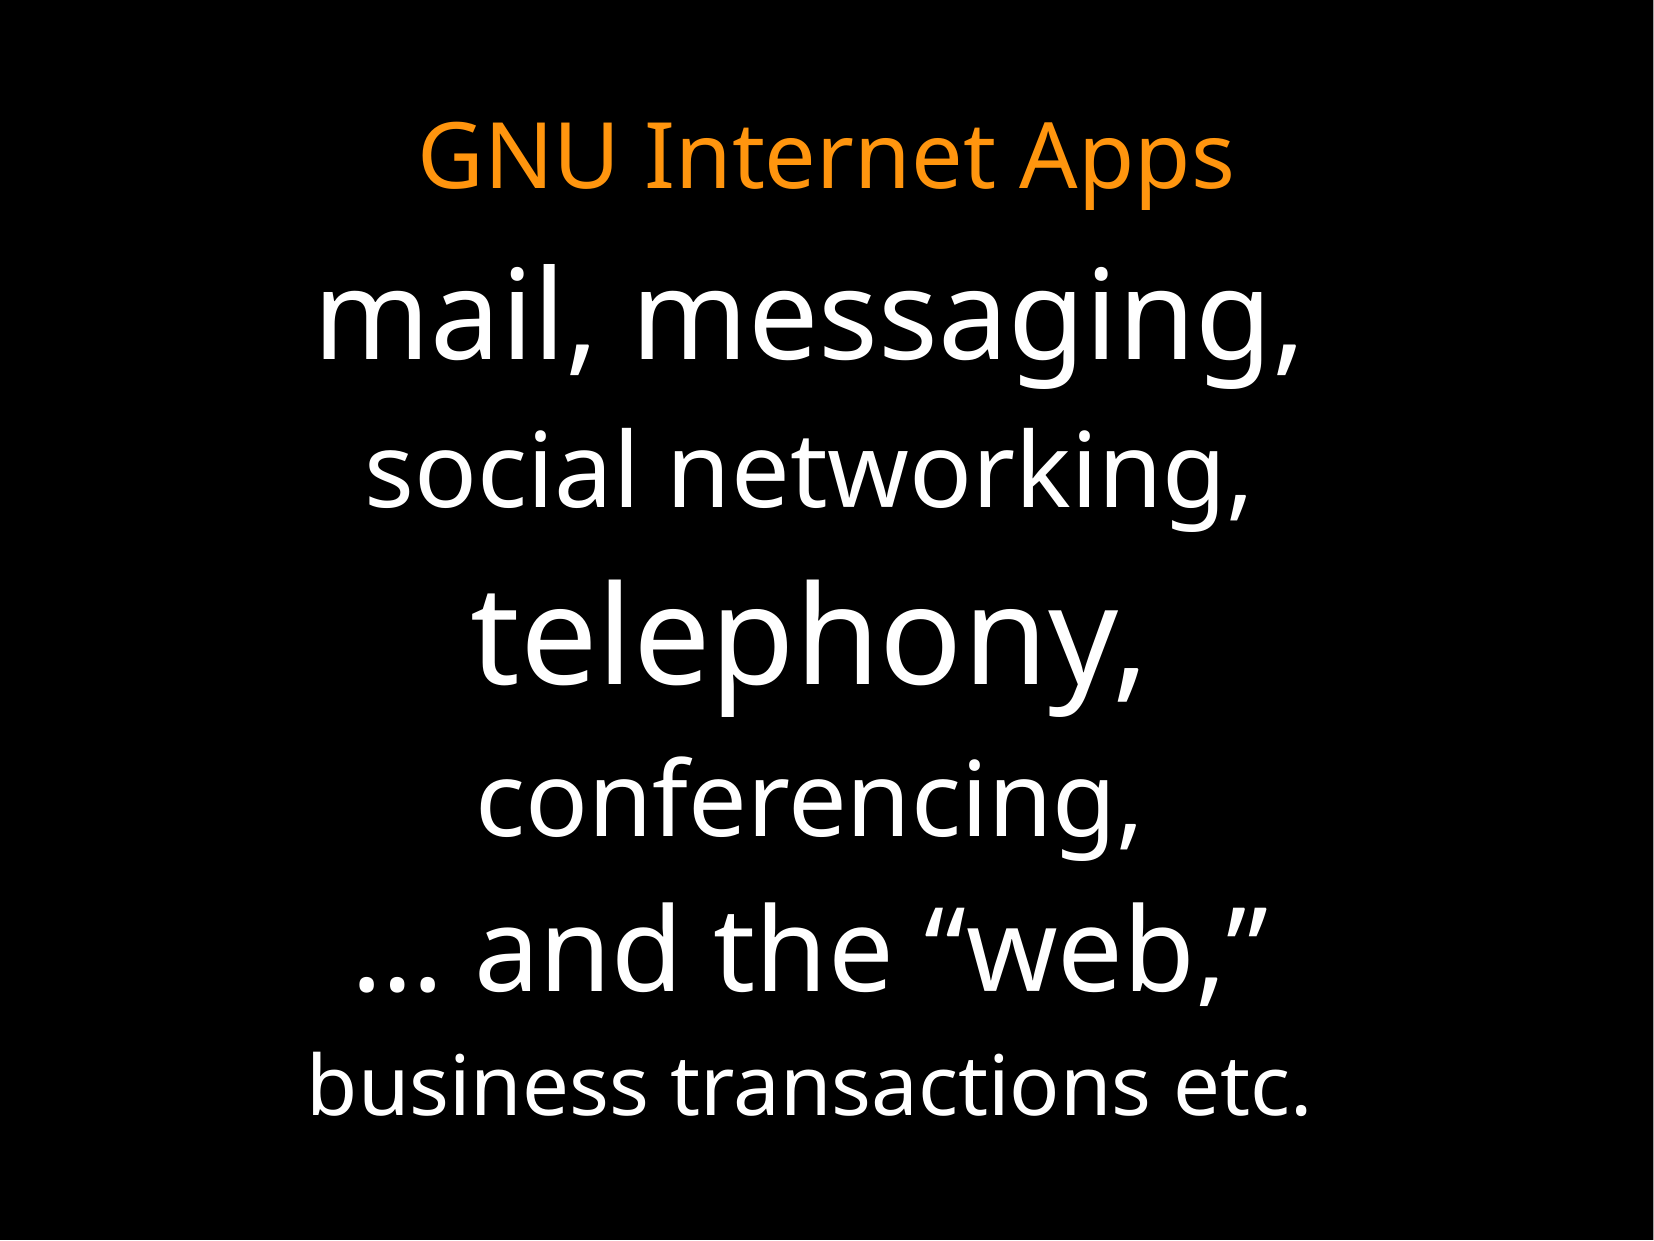

# GNU Internet Apps
mail, messaging,
social networking,
telephony,
conferencing,
… and the “web,”
business transactions etc.